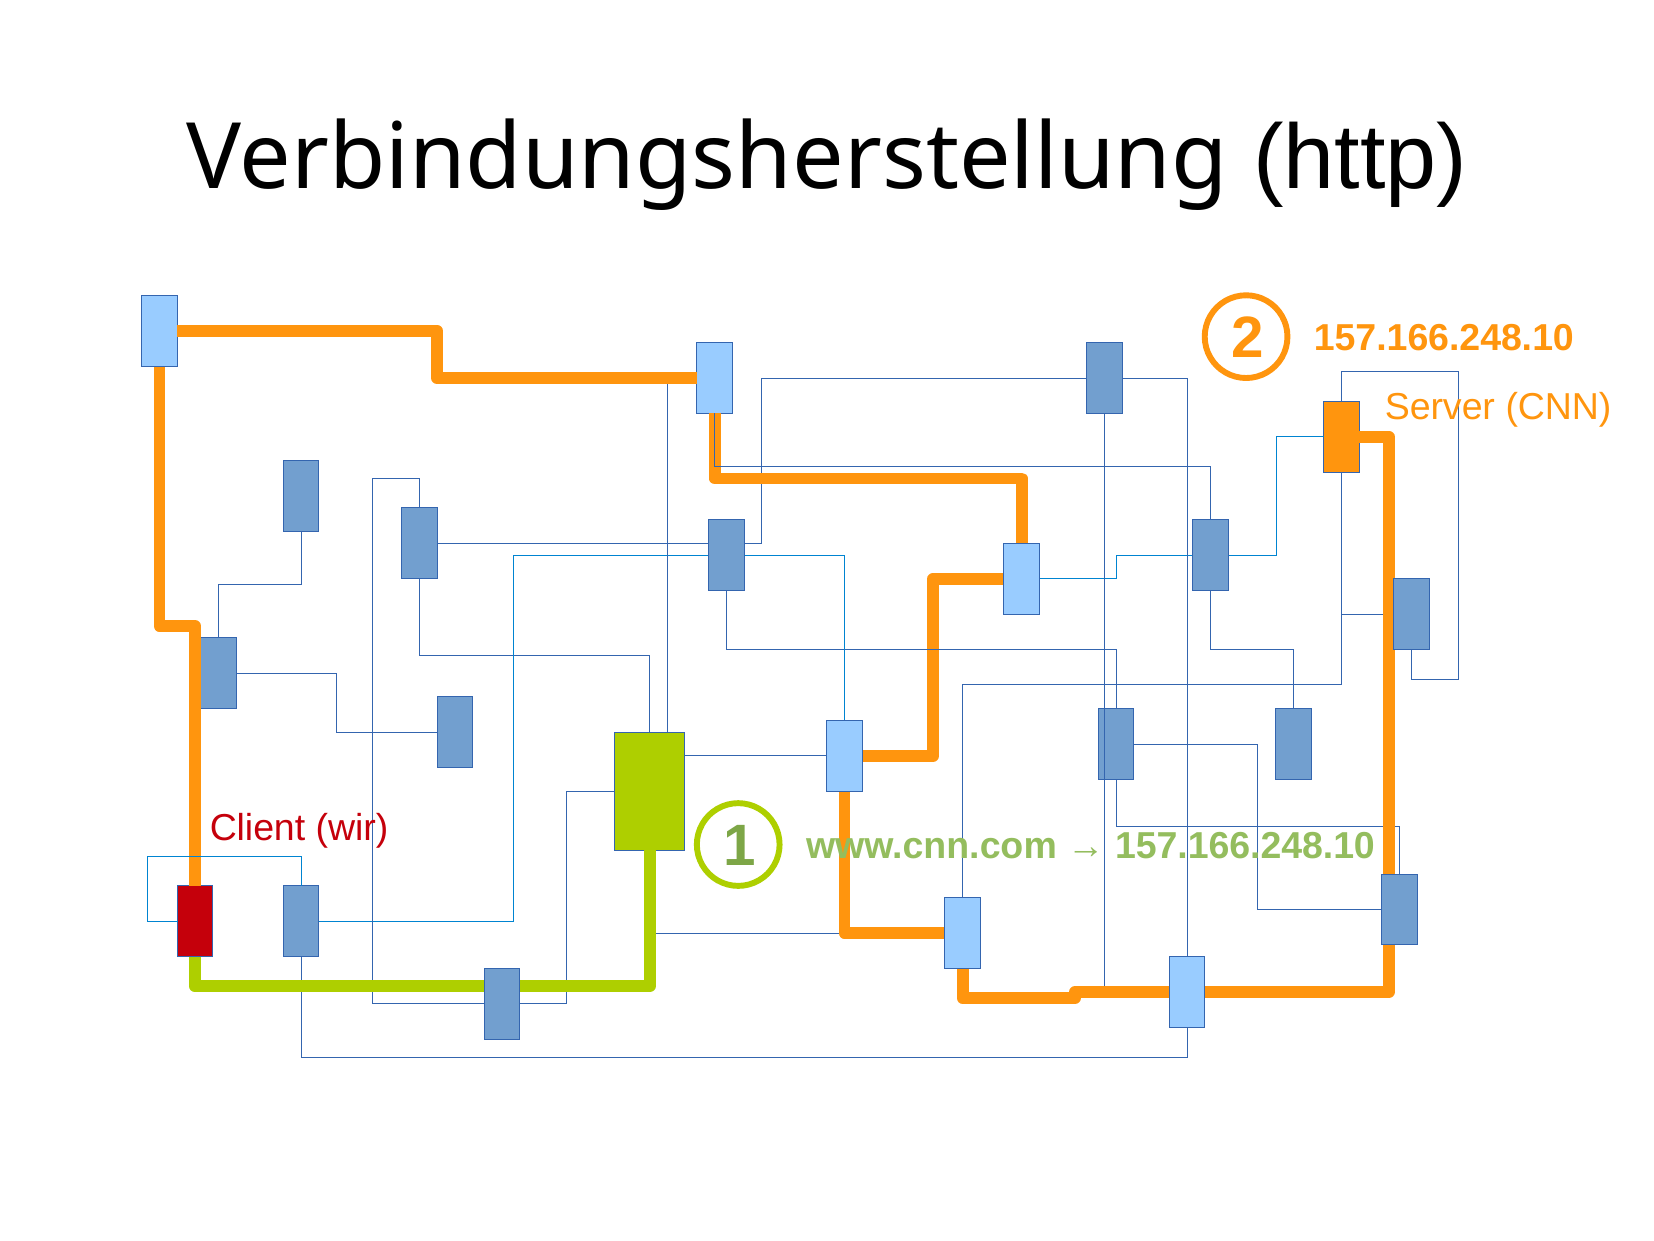

# Verbindungsherstellung (http)
2
157.166.248.10
Server (CNN)
Client (wir)
1
www.cnn.com → 157.166.248.10